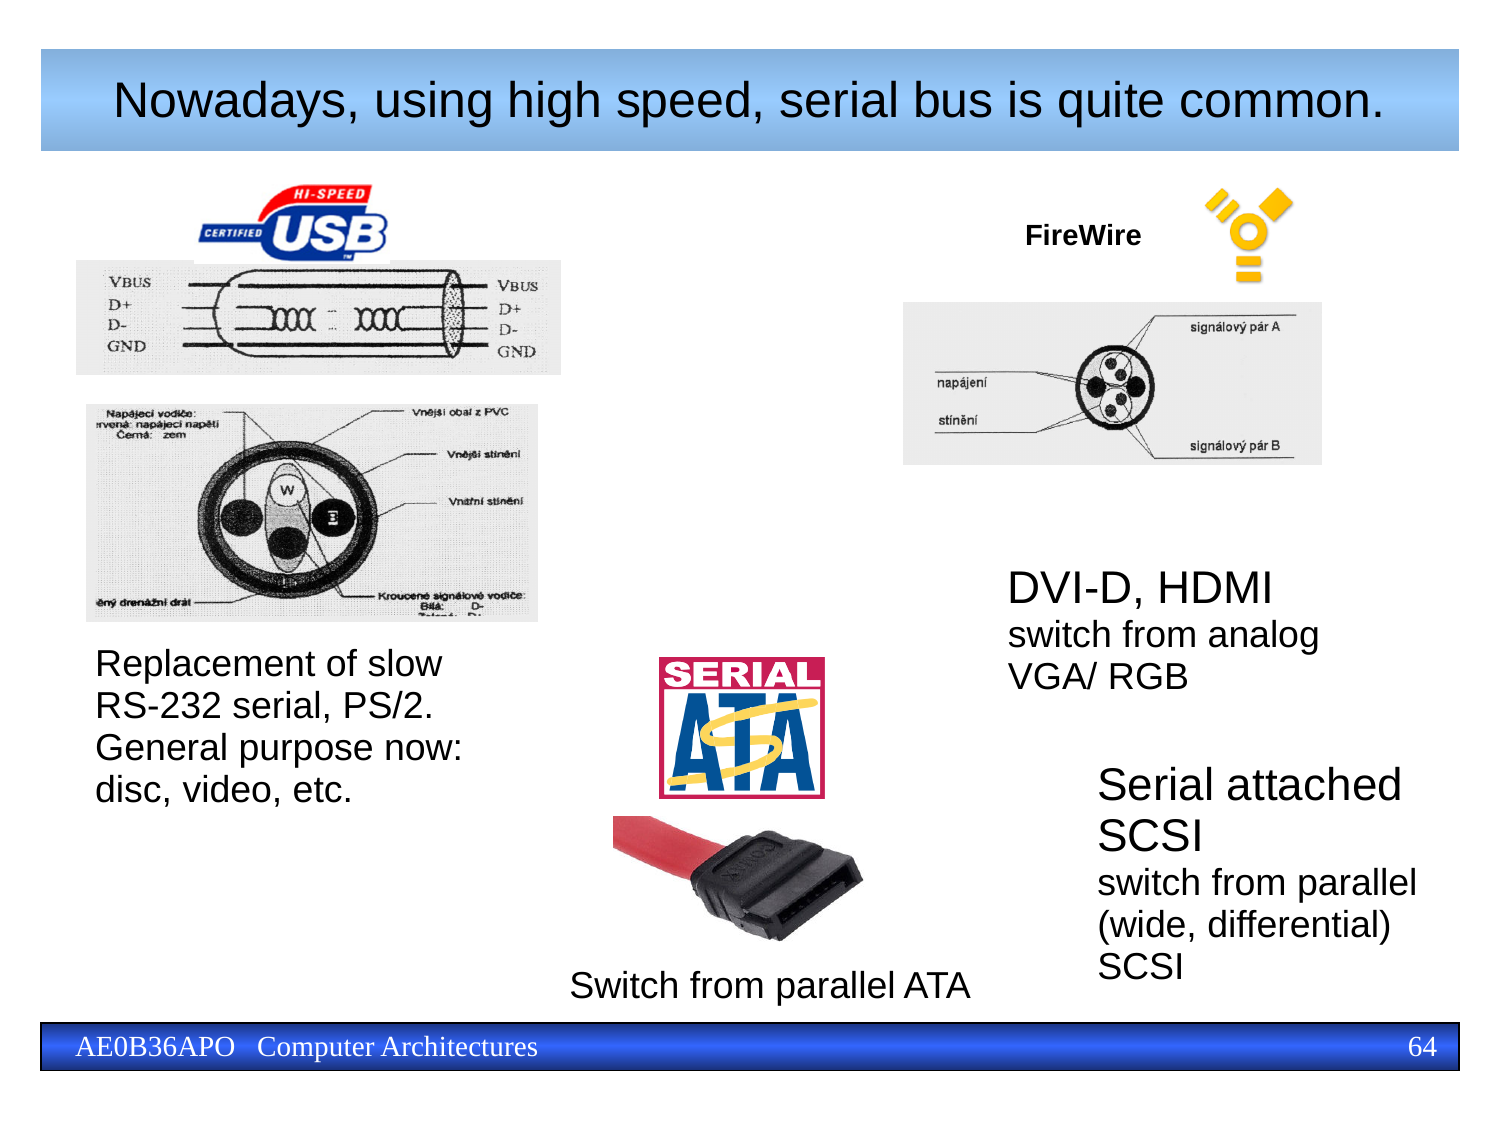

# Nowadays, using high speed, serial bus is quite common.
FireWire
DVI-D, HDMI
switch from analog VGA/ RGB
Replacement of slow RS-232 serial, PS/2.
General purpose now:
disc, video, etc.
Serial attached SCSI
switch from parallel (wide, differential) SCSI
Switch from parallel ATA
AE0B36APO Computer Architectures
64